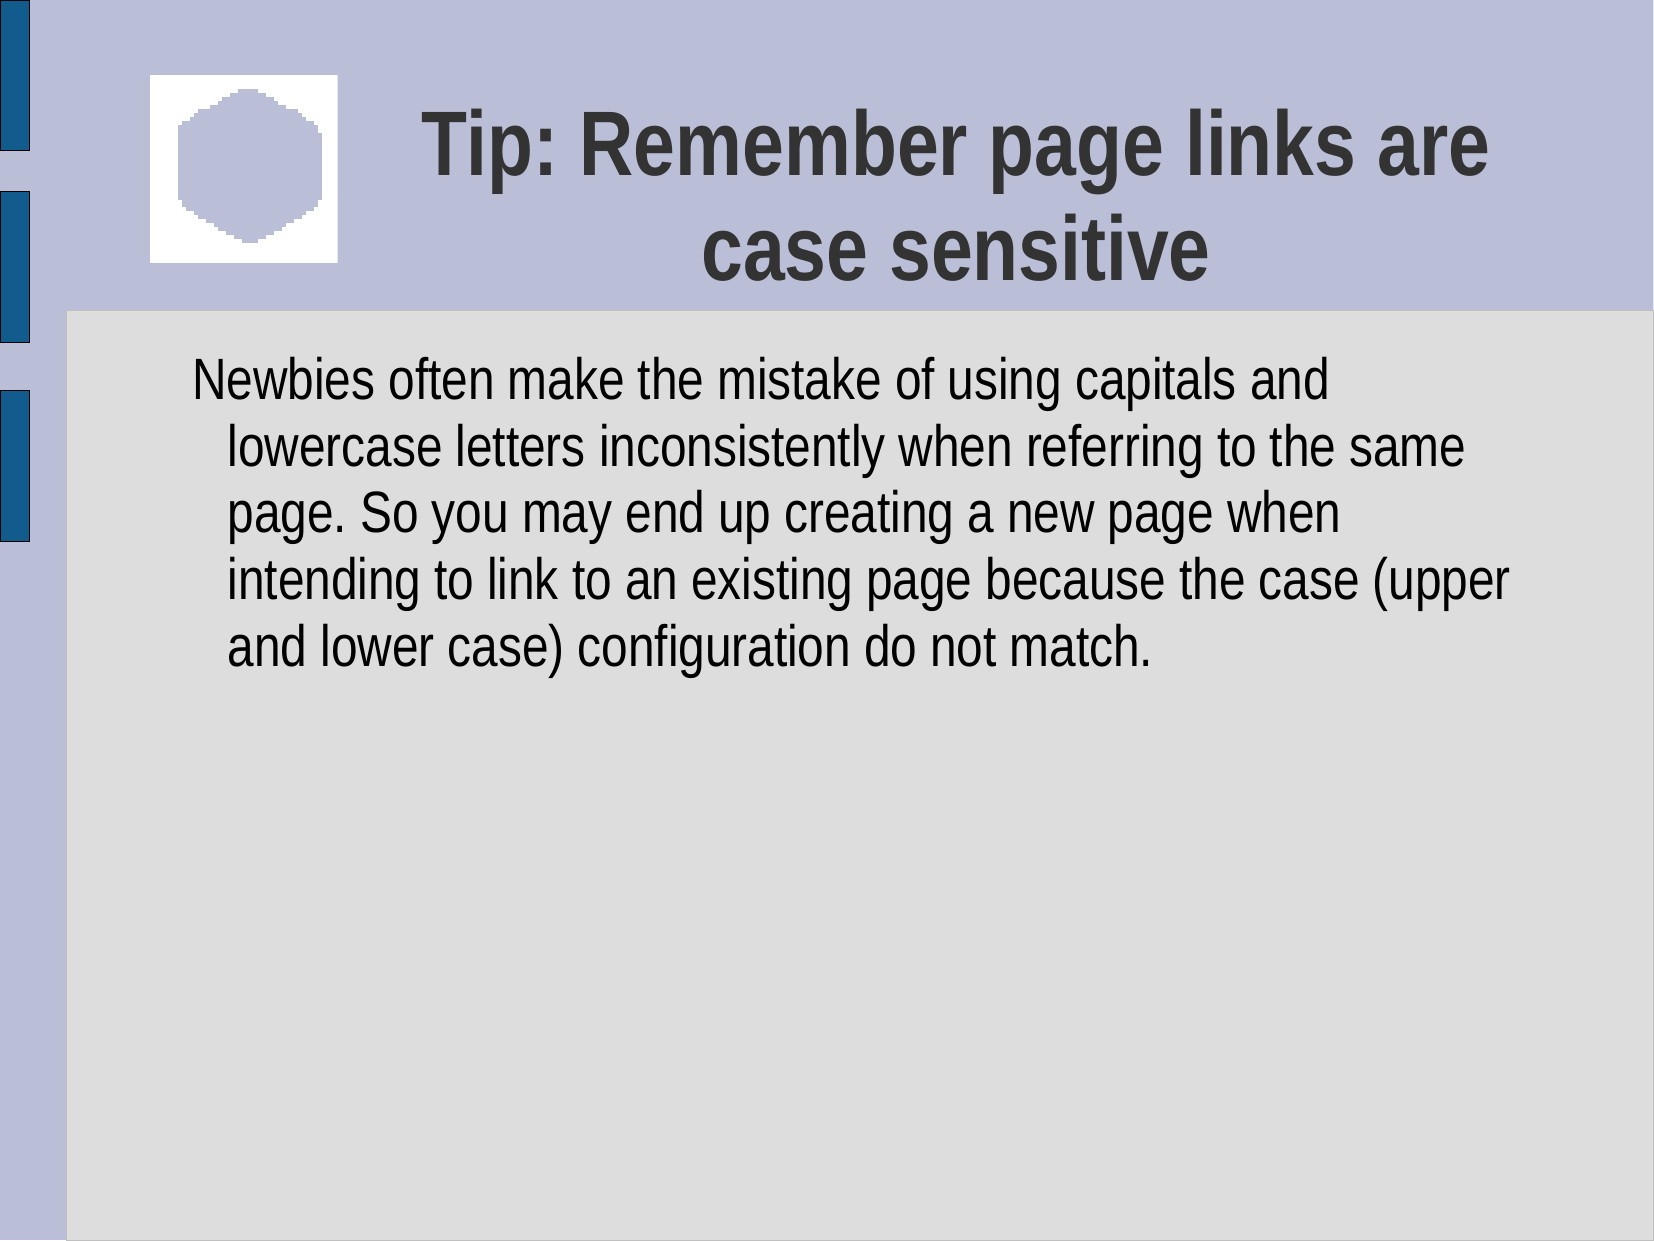

# Tip: Remember page links are case sensitive
Newbies often make the mistake of using capitals and lowercase letters inconsistently when referring to the same page. So you may end up creating a new page when intending to link to an existing page because the case (upper and lower case) configuration do not match.